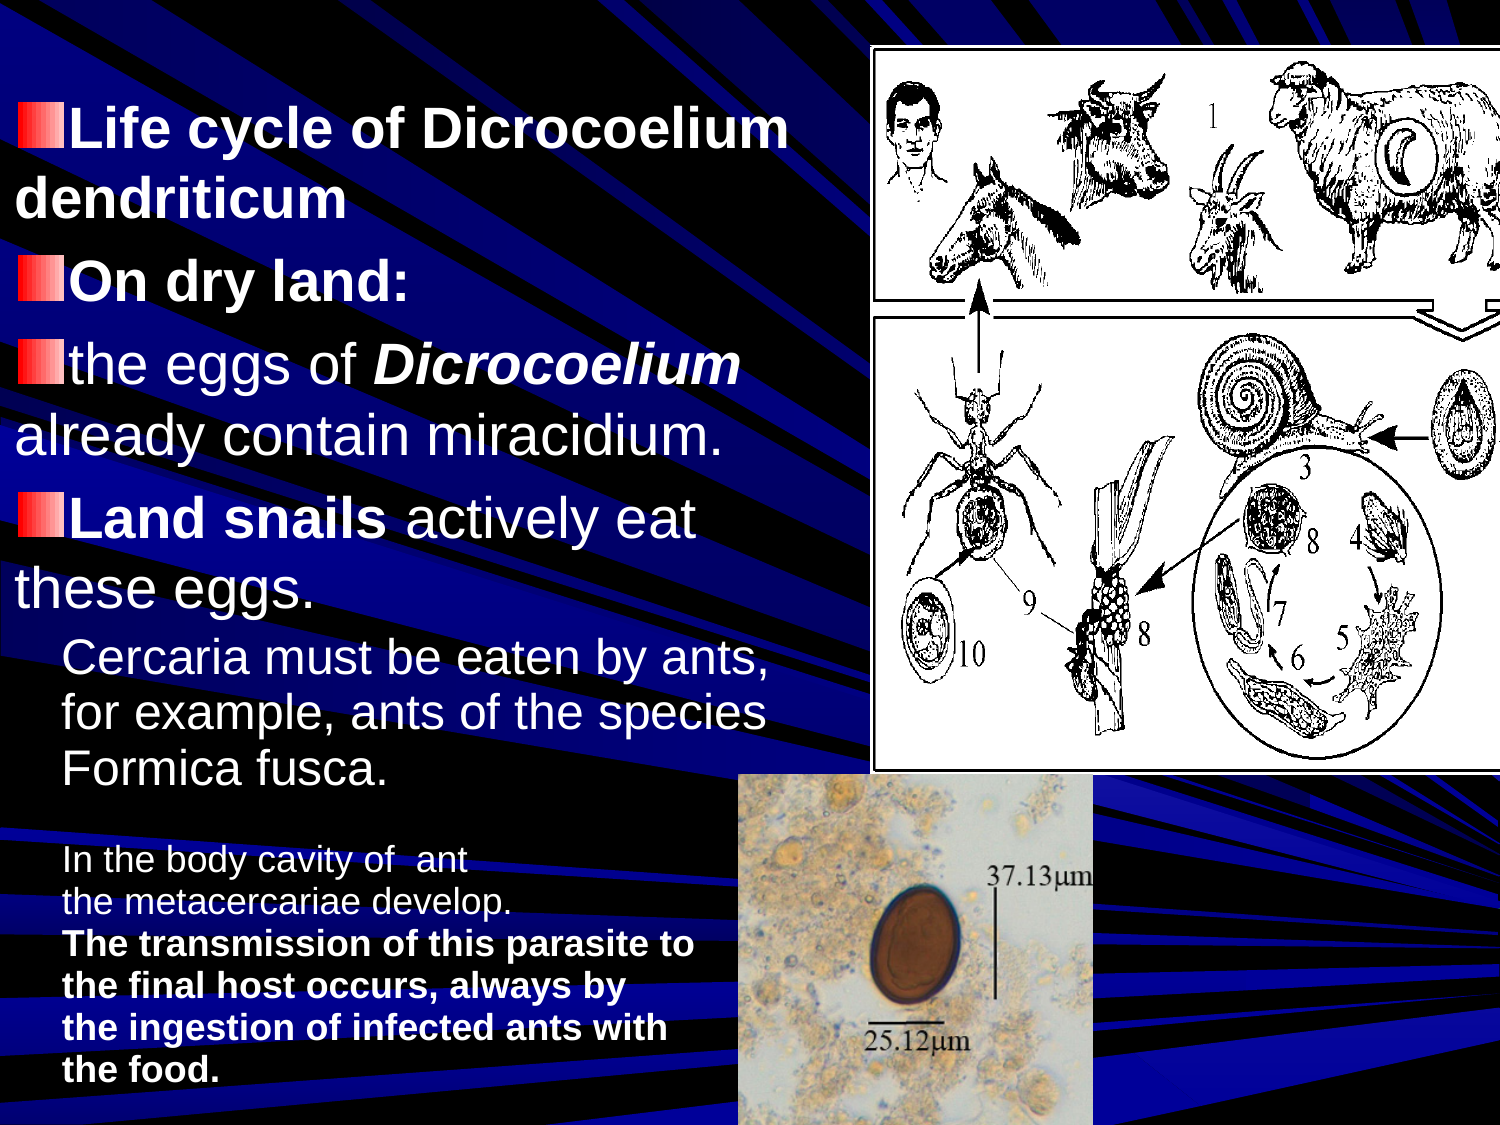

# Life cycle of Dicrocoelium dendriticum
On dry land:
the eggs of Dicrocoelium already contain miracidium.
Land snails actively eat these eggs.
Cercaria must be eaten by ants, for example, ants of the species Formica fusca.
In the body cavity of  ant the metacercariae develop.
The transmission of this parasite to the final host occurs, always by the ingestion of infected ants with the food.